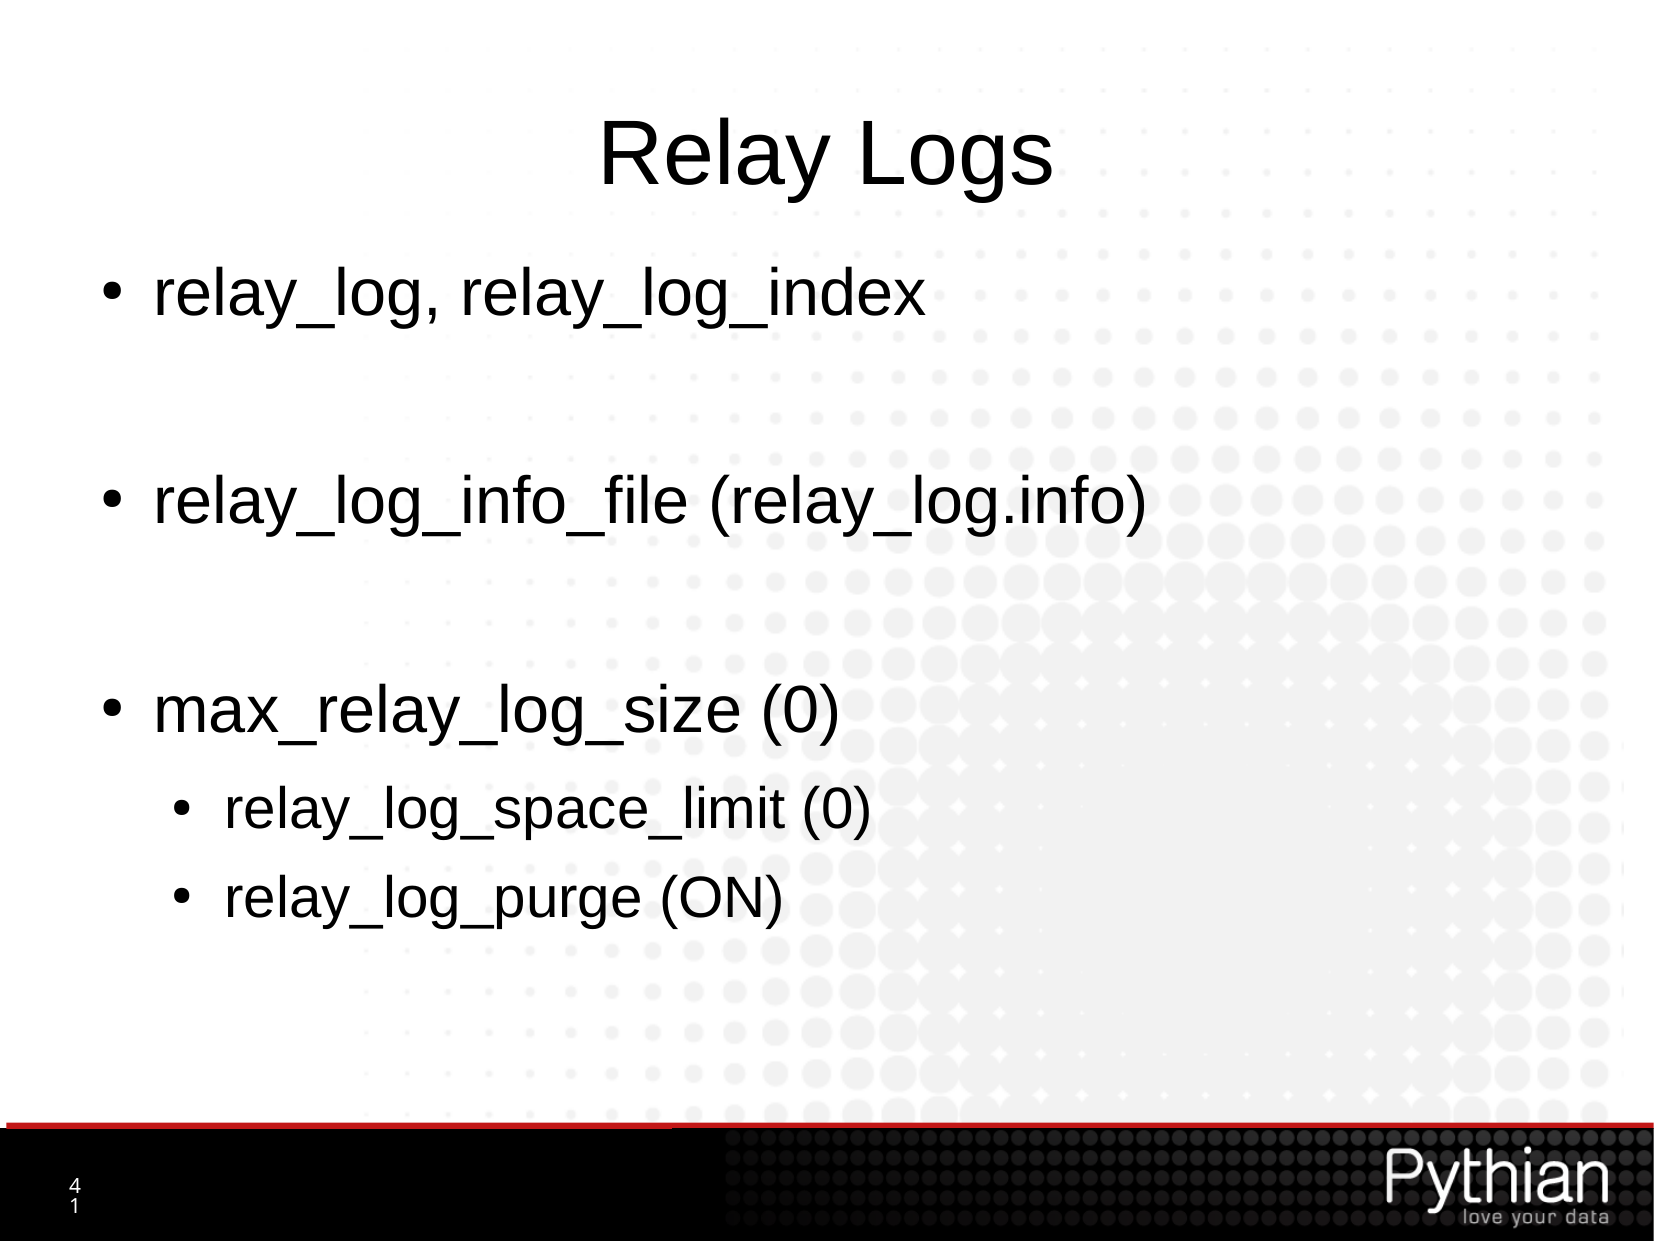

# Relay Logs
relay_log, relay_log_index
relay_log_info_file (relay_log.info)
max_relay_log_size (0)
relay_log_space_limit (0)
relay_log_purge (ON)